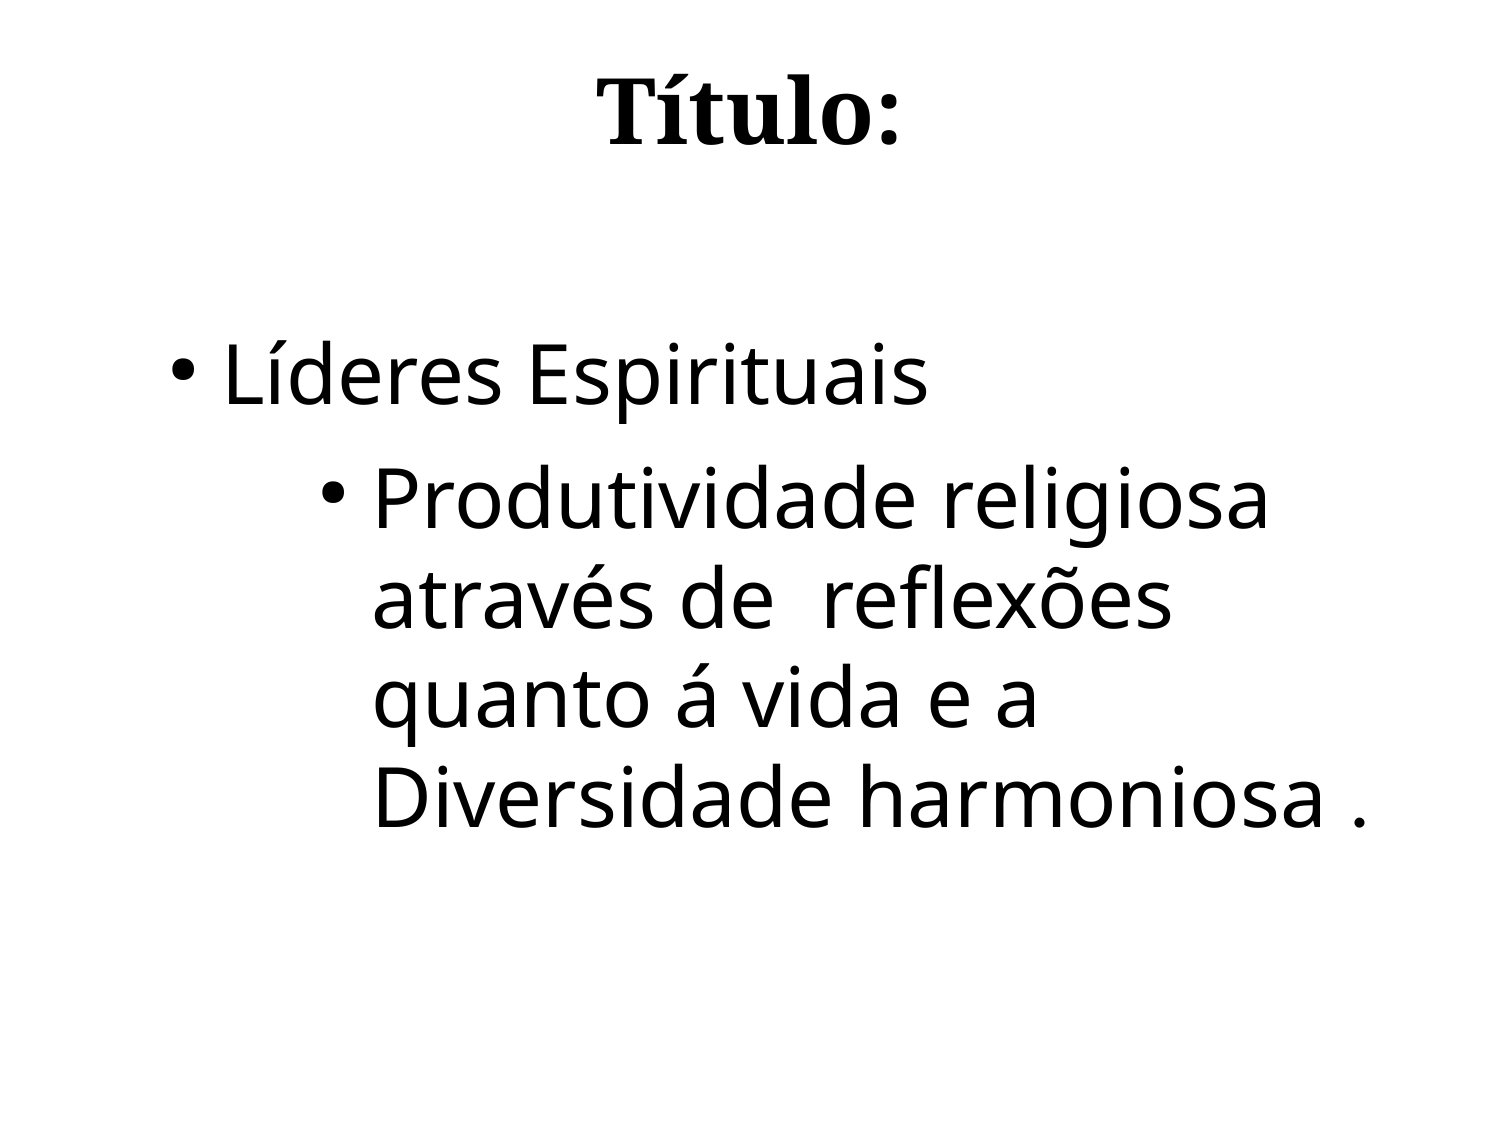

# Título:
Líderes Espirituais
Produtividade religiosa através de reflexões quanto á vida e a Diversidade harmoniosa .